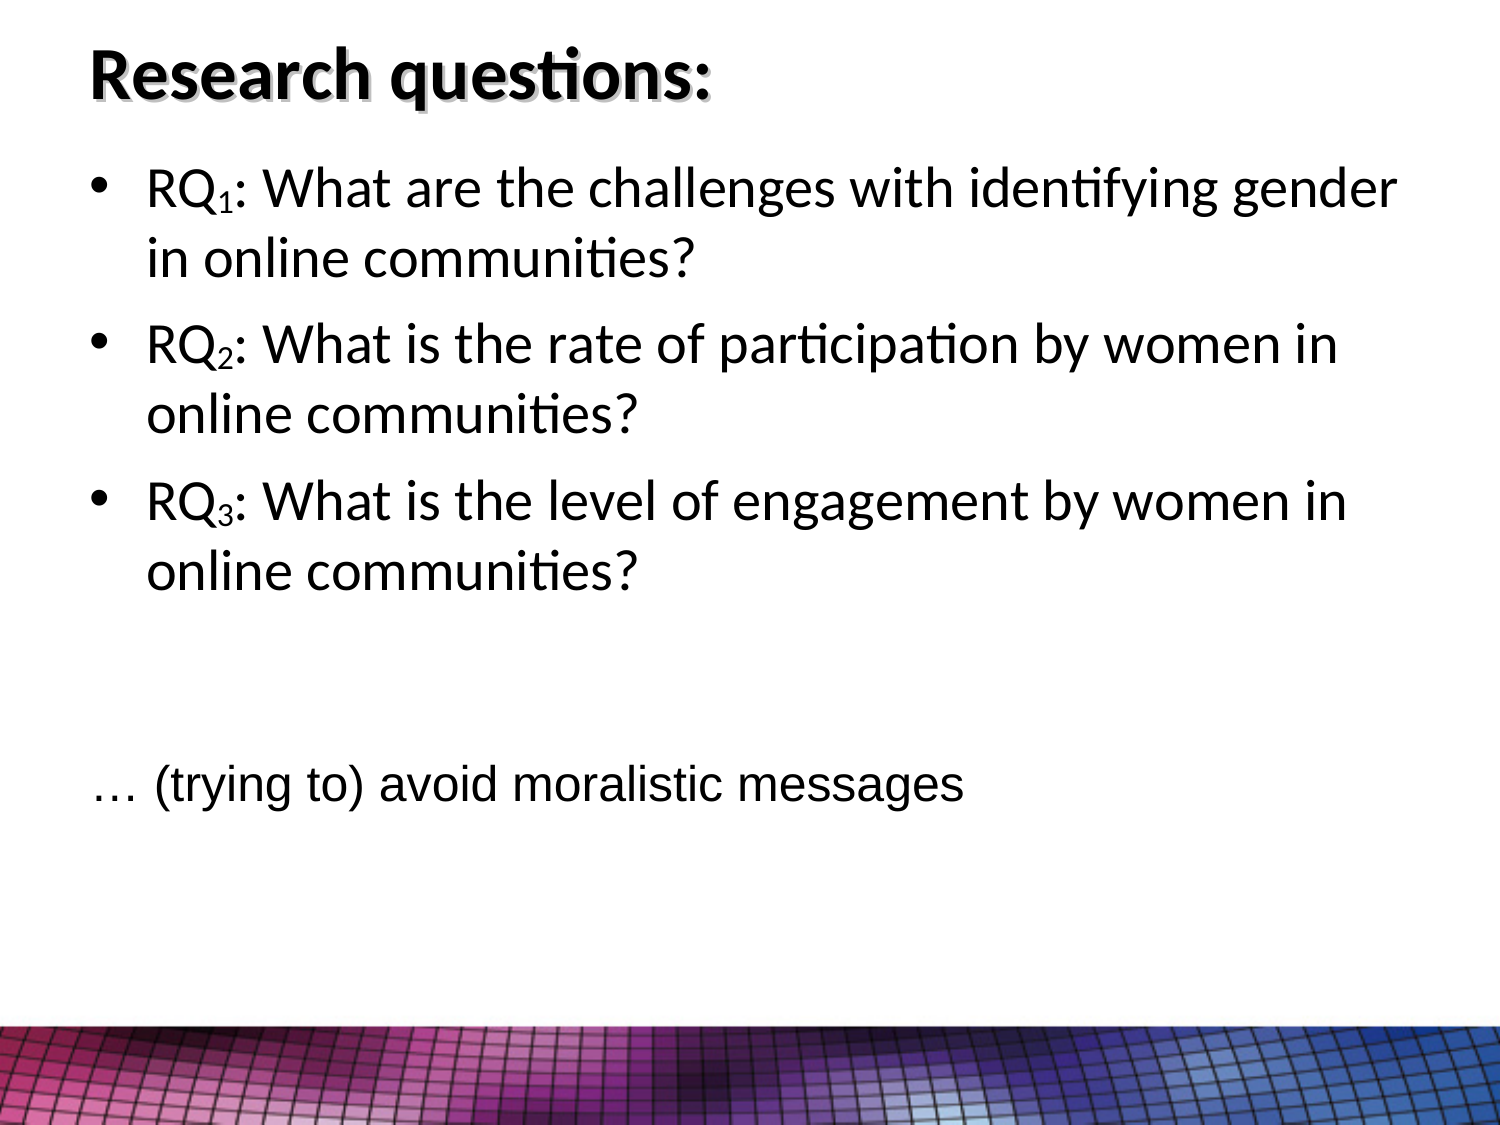

# Research questions:
RQ1: What are the challenges with identifying gender in online communities?
RQ2: What is the rate of participation by women in online communities?
RQ3: What is the level of engagement by women in online communities?
… (trying to) avoid moralistic messages
MSR 2012 -- Zurich (CH)